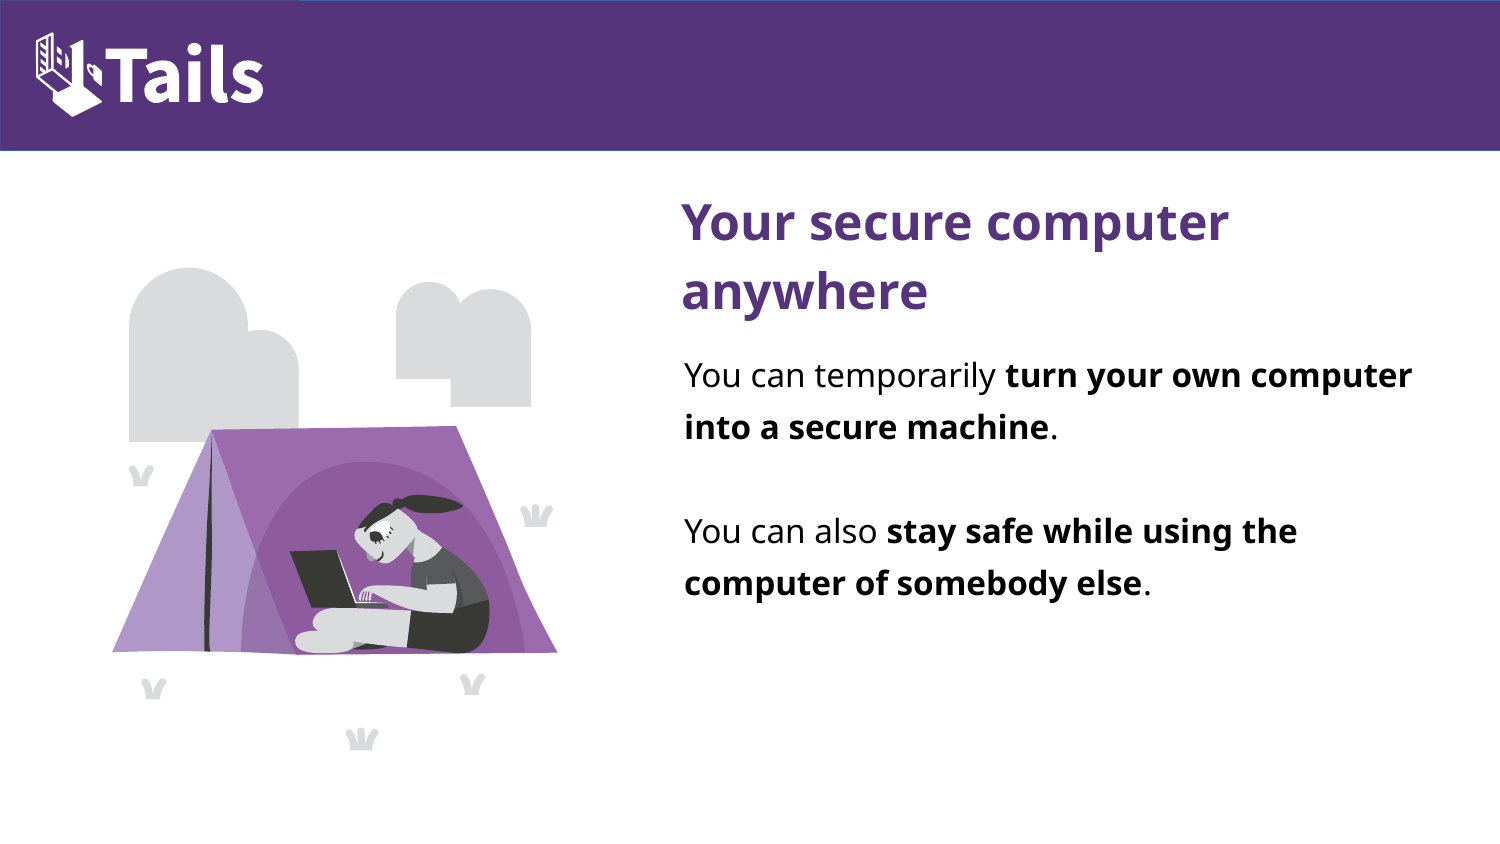

# Your secure computer anywhere
You can temporarily turn your own computer into a secure machine.
You can also stay safe while using the computer of somebody else.